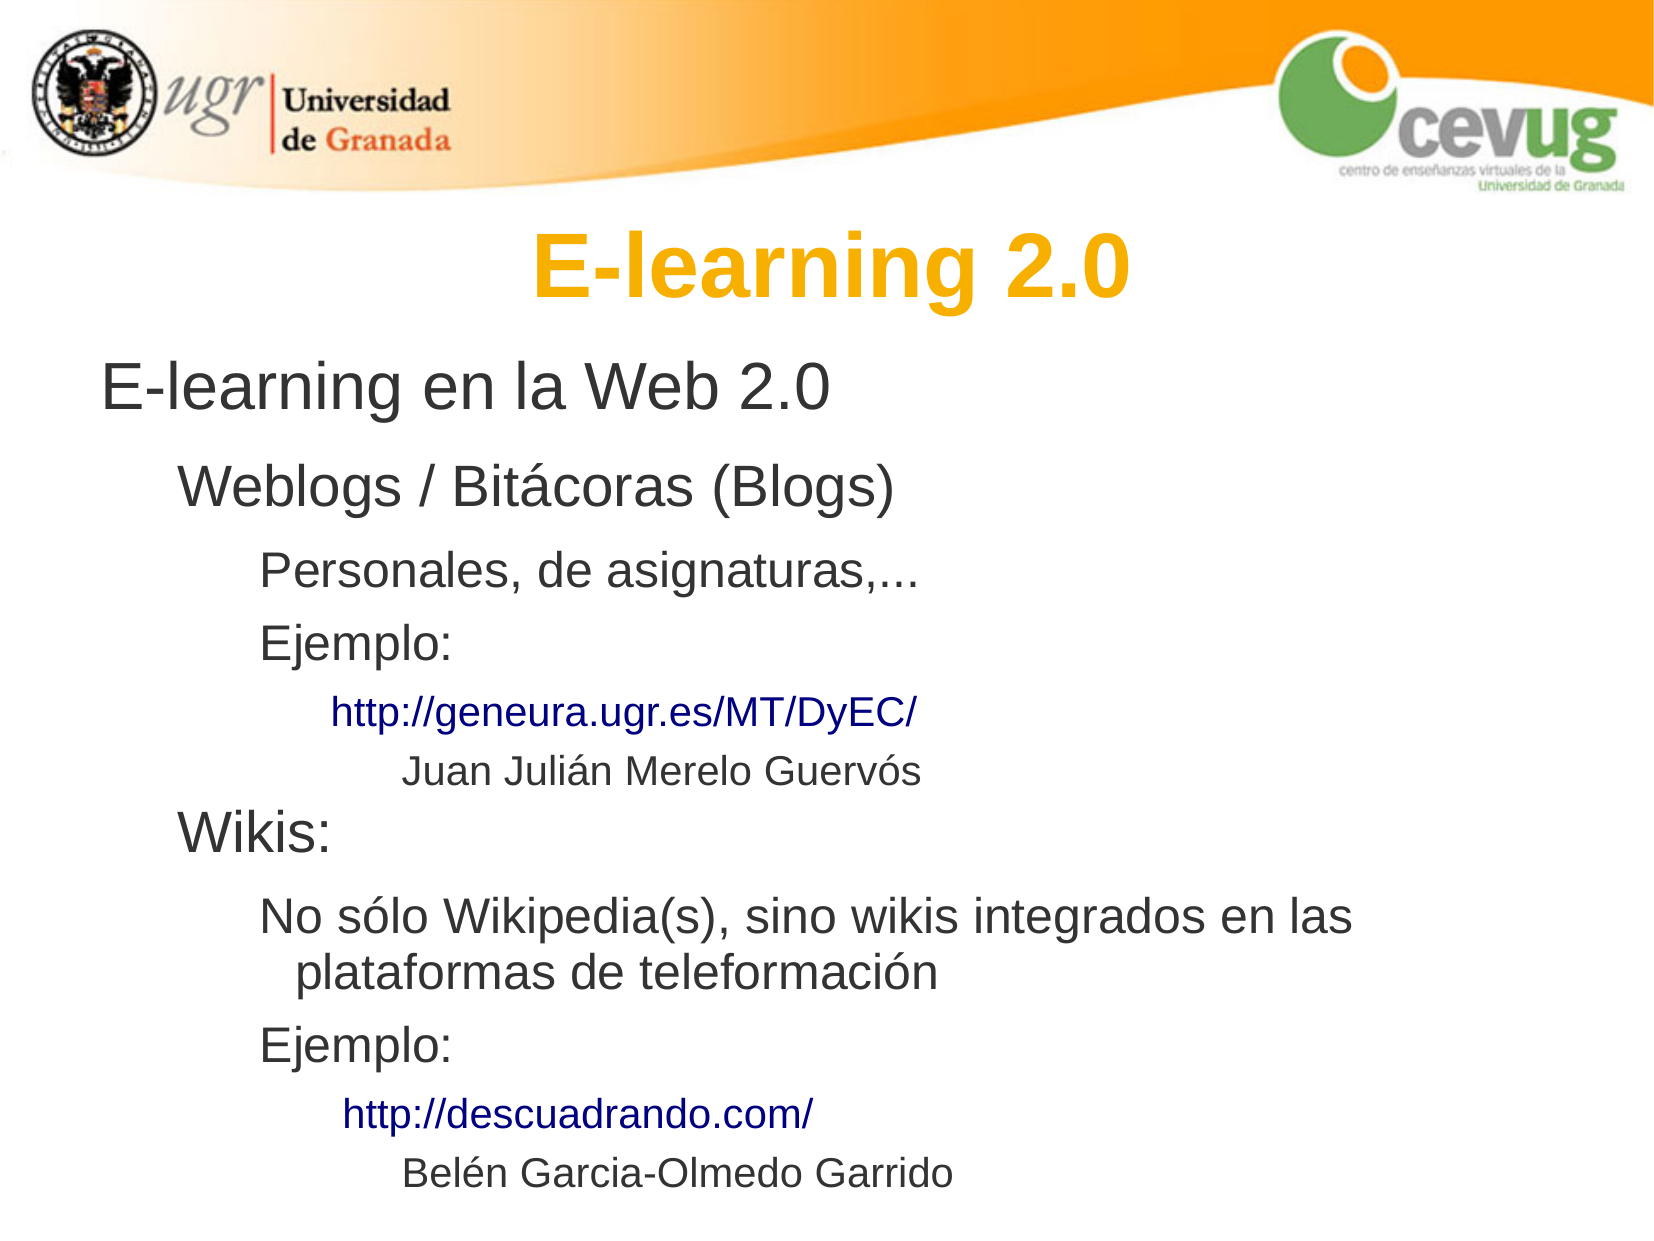

# E-learning 2.0
E-learning en la Web 2.0
Weblogs / Bitácoras (Blogs)
Personales, de asignaturas,...
Ejemplo:
http://geneura.ugr.es/MT/DyEC/
Juan Julián Merelo Guervós
Wikis:
No sólo Wikipedia(s), sino wikis integrados en las plataformas de teleformación
Ejemplo:
 http://descuadrando.com/
Belén Garcia-Olmedo Garrido